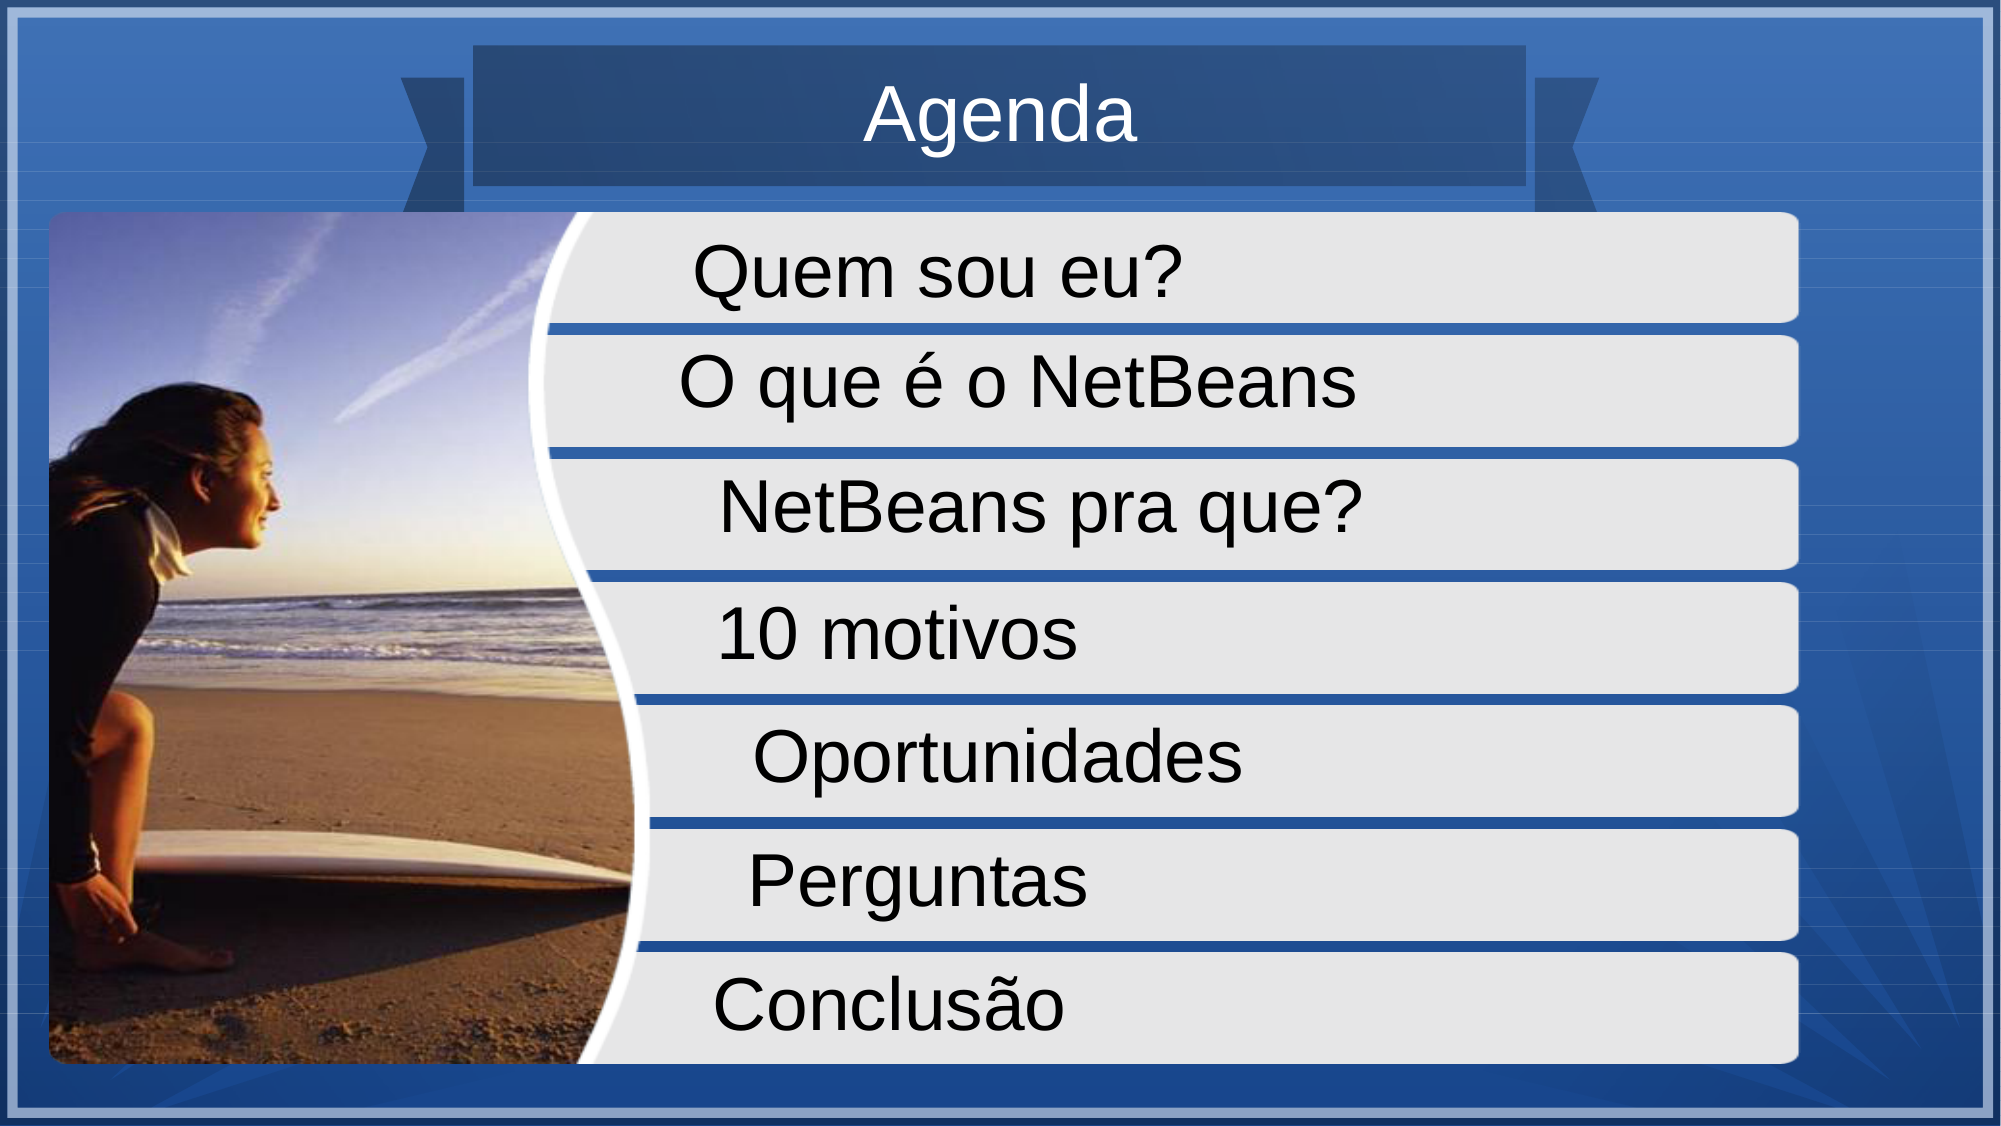

# Agenda
Quem sou eu?
O que é o NetBeans
NetBeans pra que?
10 motivos
Oportunidades
Perguntas
Conclusão